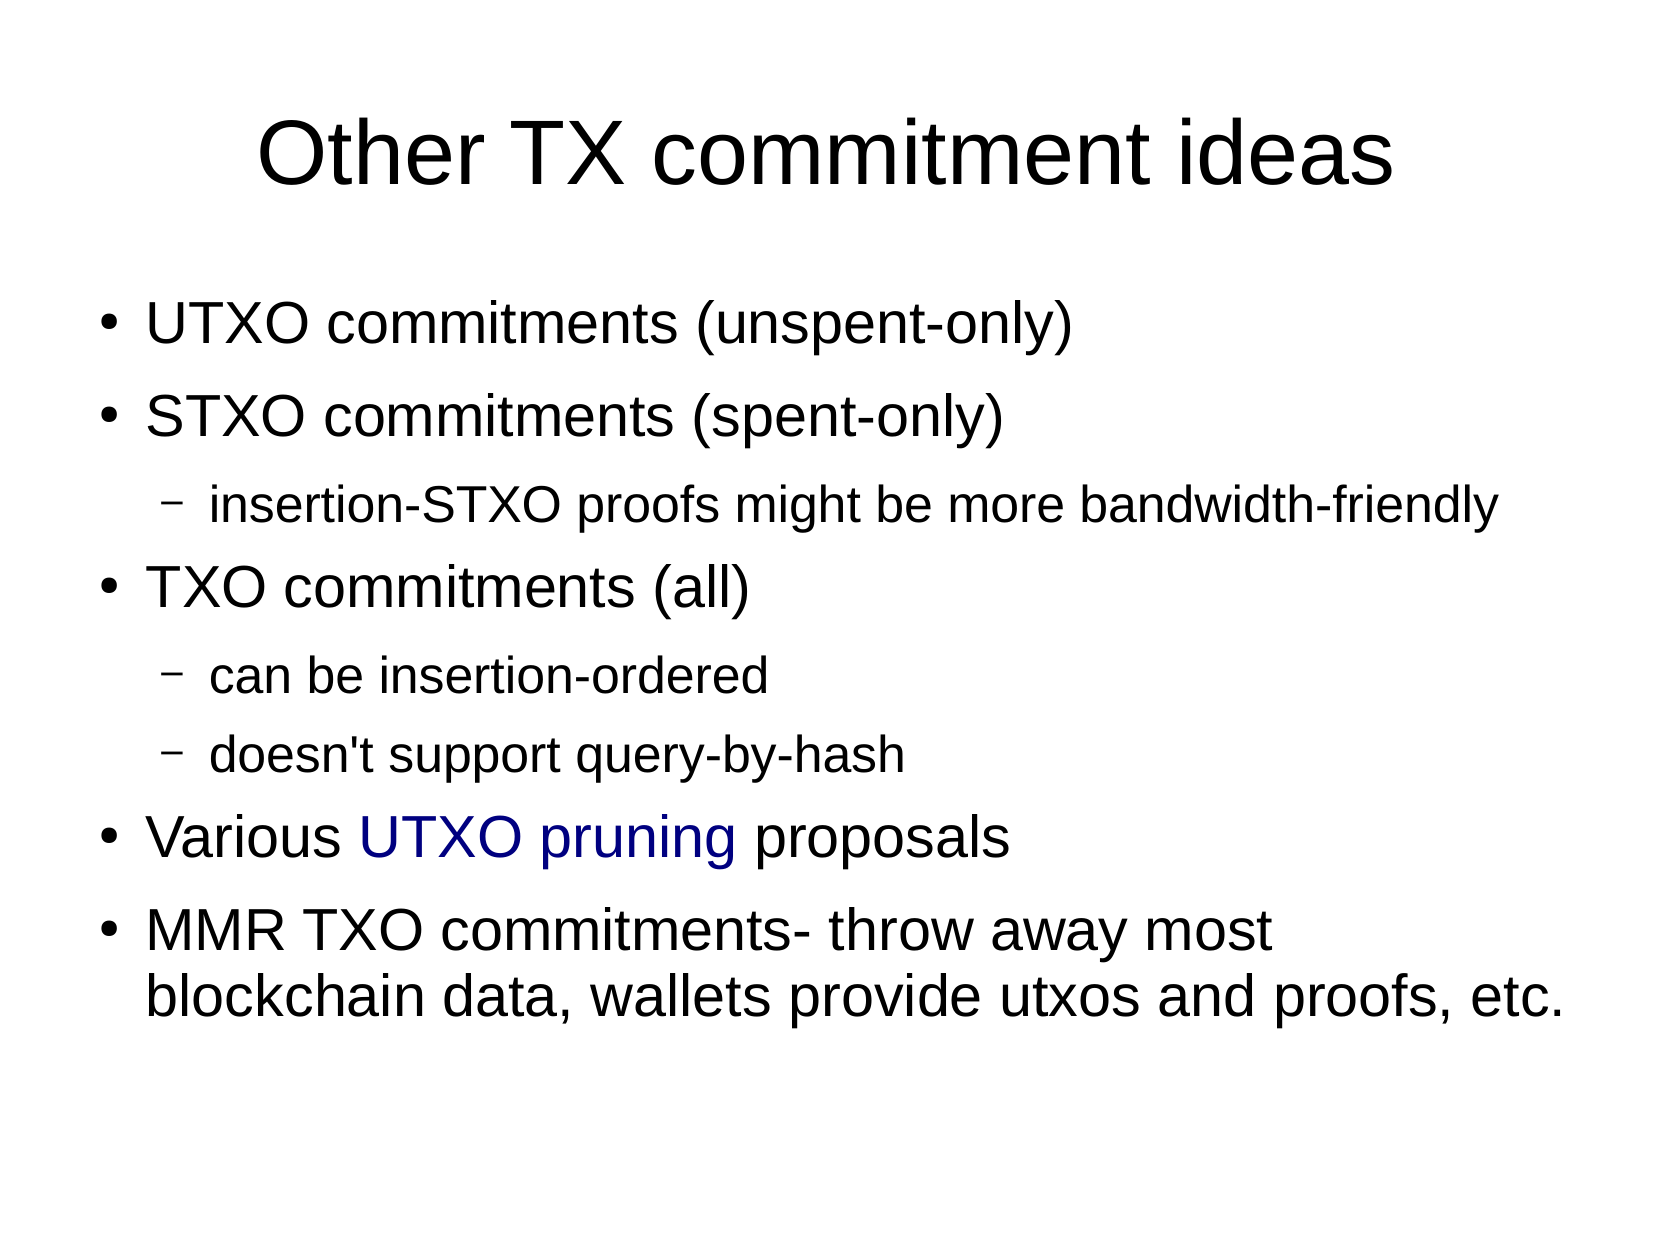

# Other TX commitment ideas
UTXO commitments (unspent-only)
STXO commitments (spent-only)
insertion-STXO proofs might be more bandwidth-friendly
TXO commitments (all)
can be insertion-ordered
doesn't support query-by-hash
Various UTXO pruning proposals
MMR TXO commitments- throw away most blockchain data, wallets provide utxos and proofs, etc.